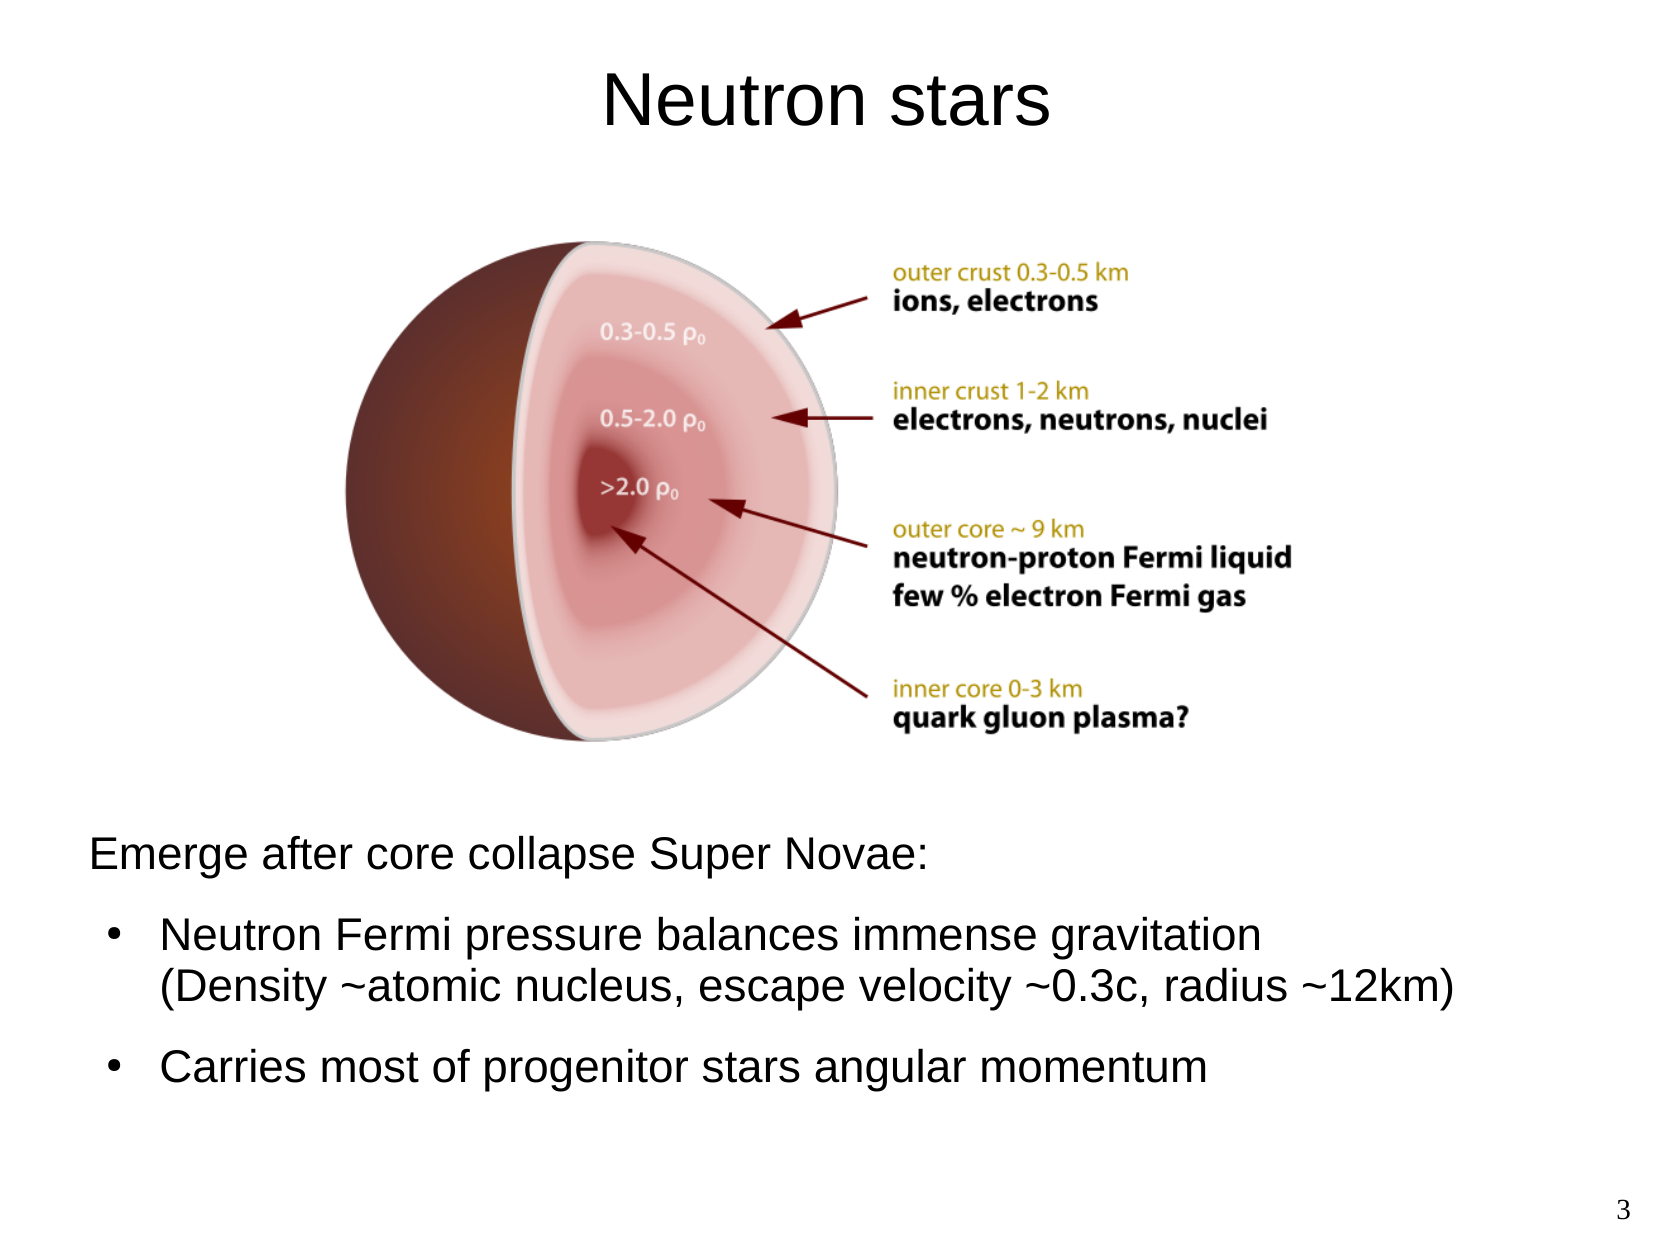

# Neutron stars
Emerge after core collapse Super Novae:
Neutron Fermi pressure balances immense gravitation (Density ~atomic nucleus, escape velocity ~0.3c, radius ~12km)
Carries most of progenitor stars angular momentum
3